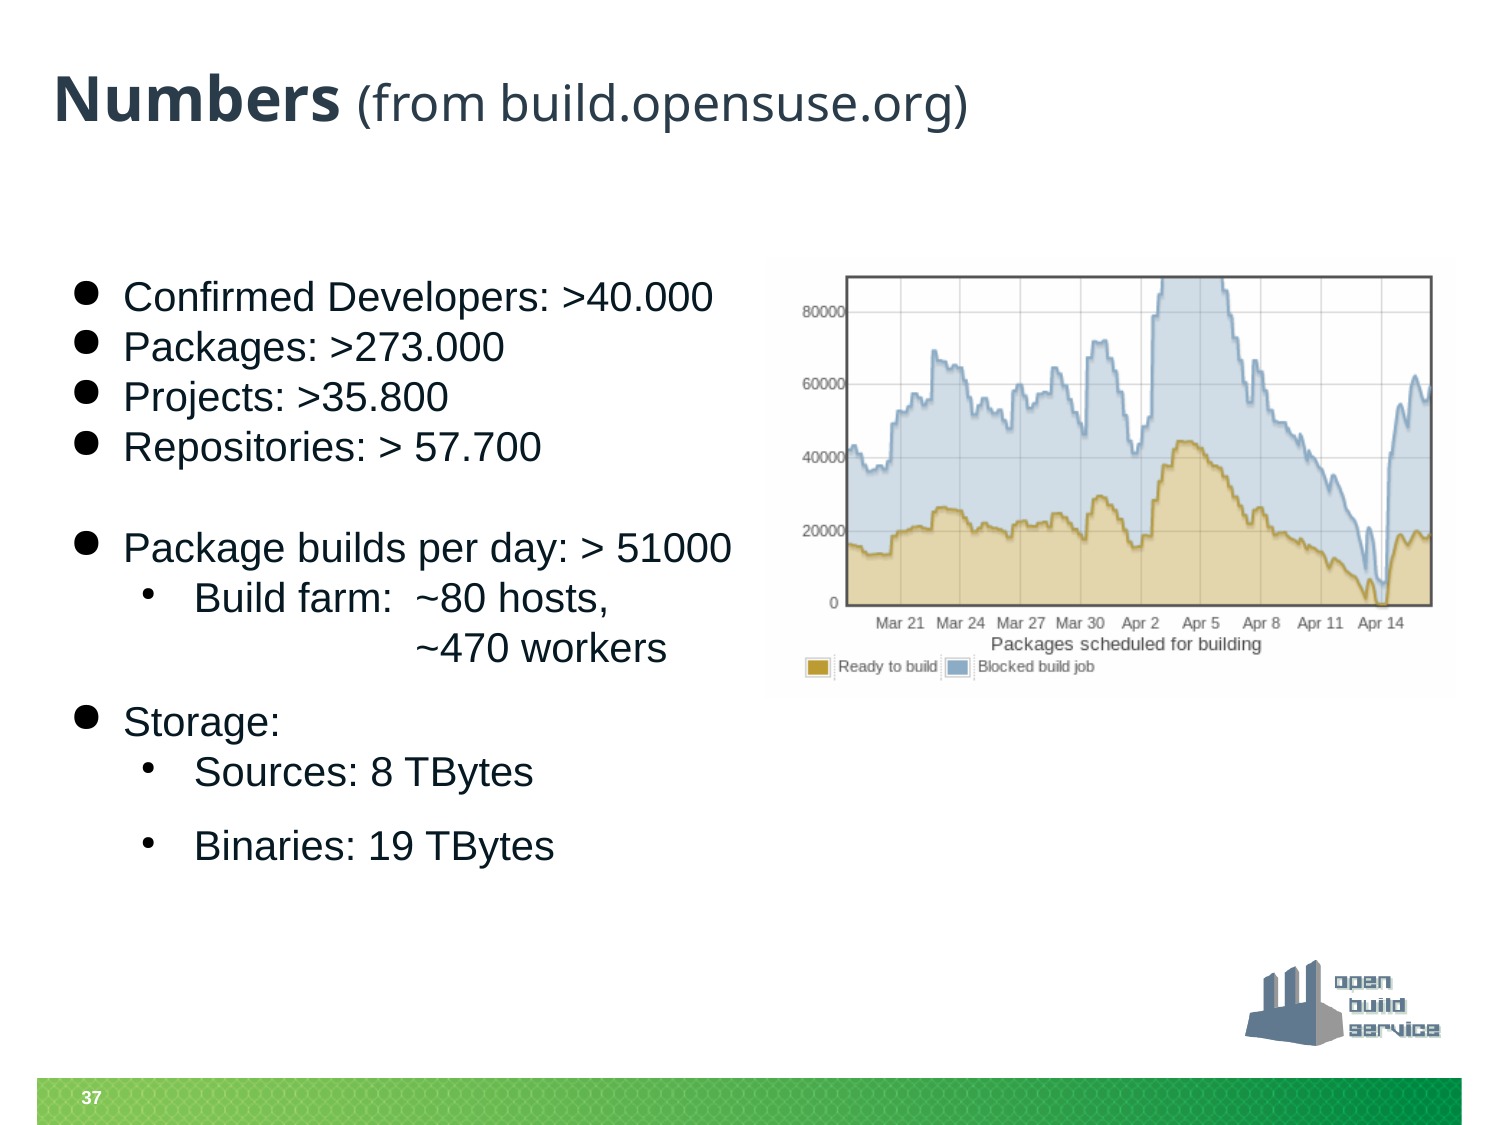

# Numbers (from build.opensuse.org)
Confirmed Developers: >40.000
Packages: >273.000
Projects: >35.800
Repositories: > 57.700
Package builds per day: > 51000
Build farm:	~80 hosts,
			~470 workers
Storage:
Sources: 8 TBytes
Binaries: 19 TBytes